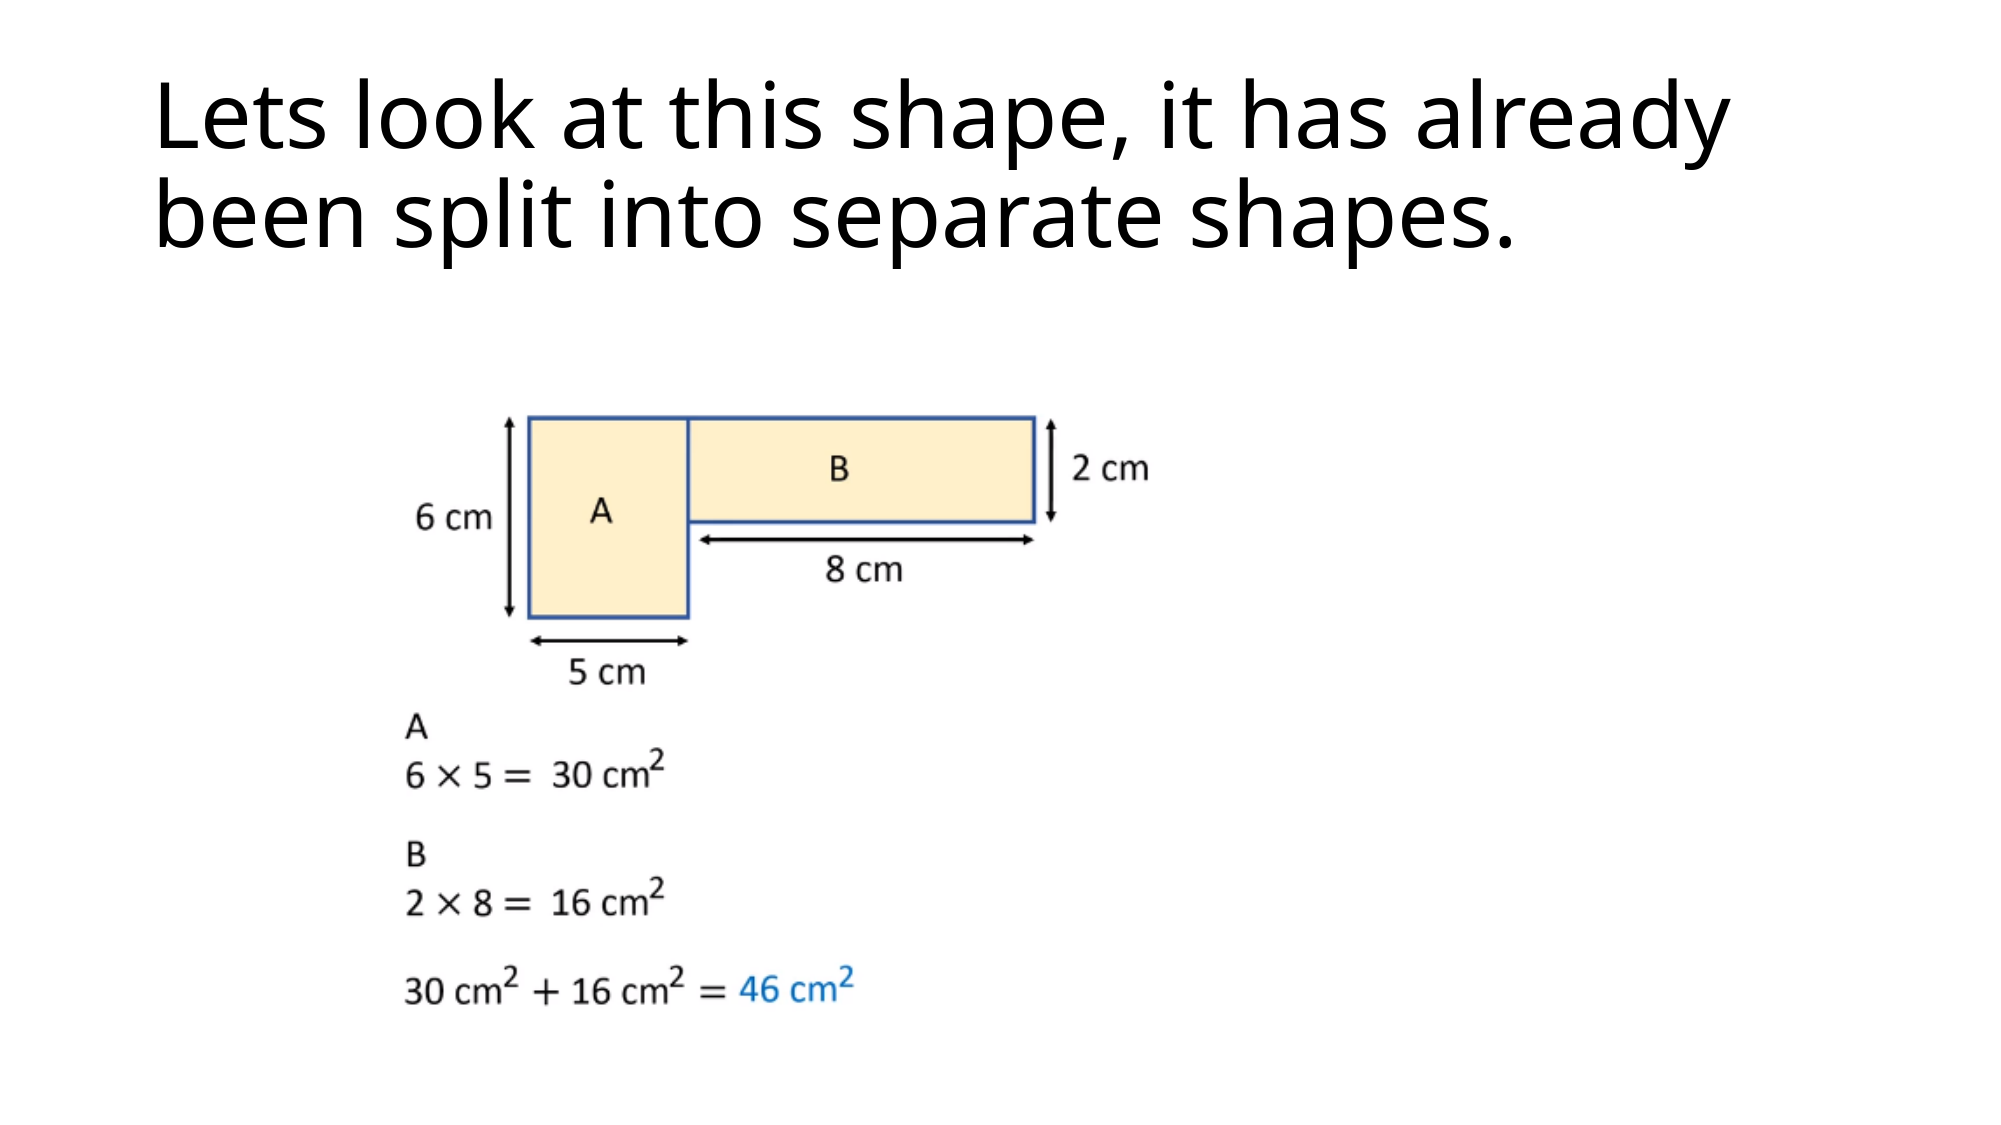

# Lets look at this shape, it has already been split into separate shapes.